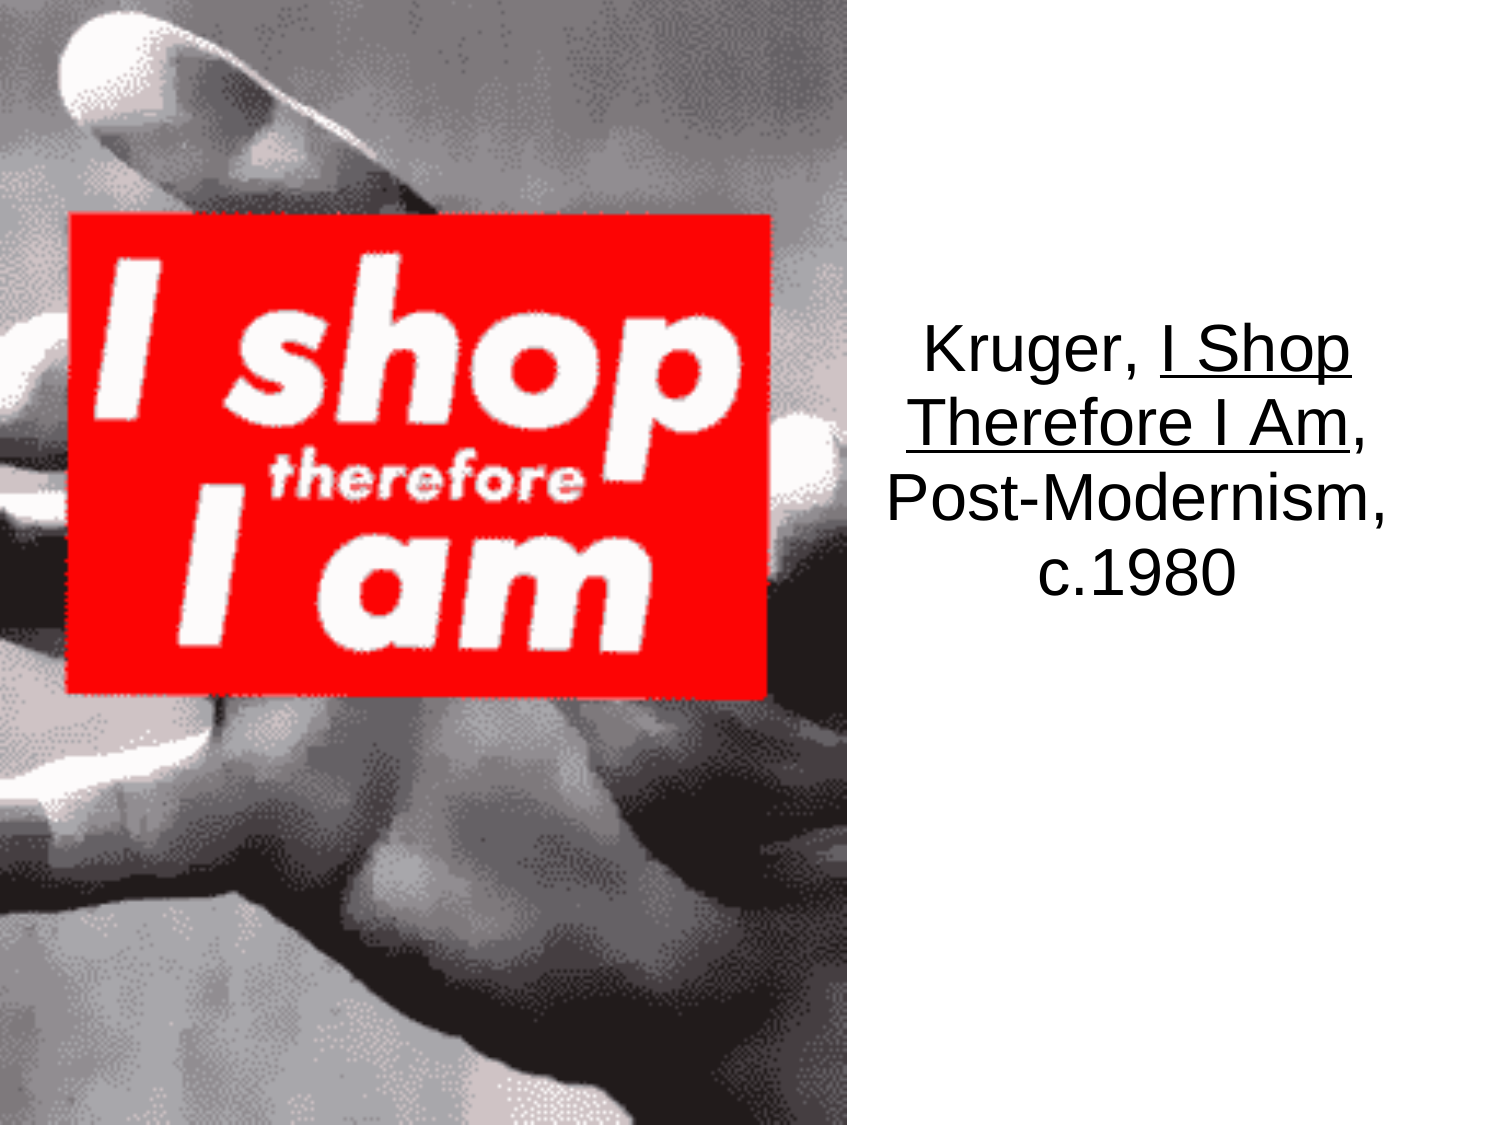

# Kruger, I Shop Therefore I Am, Post-Modernism, c.1980